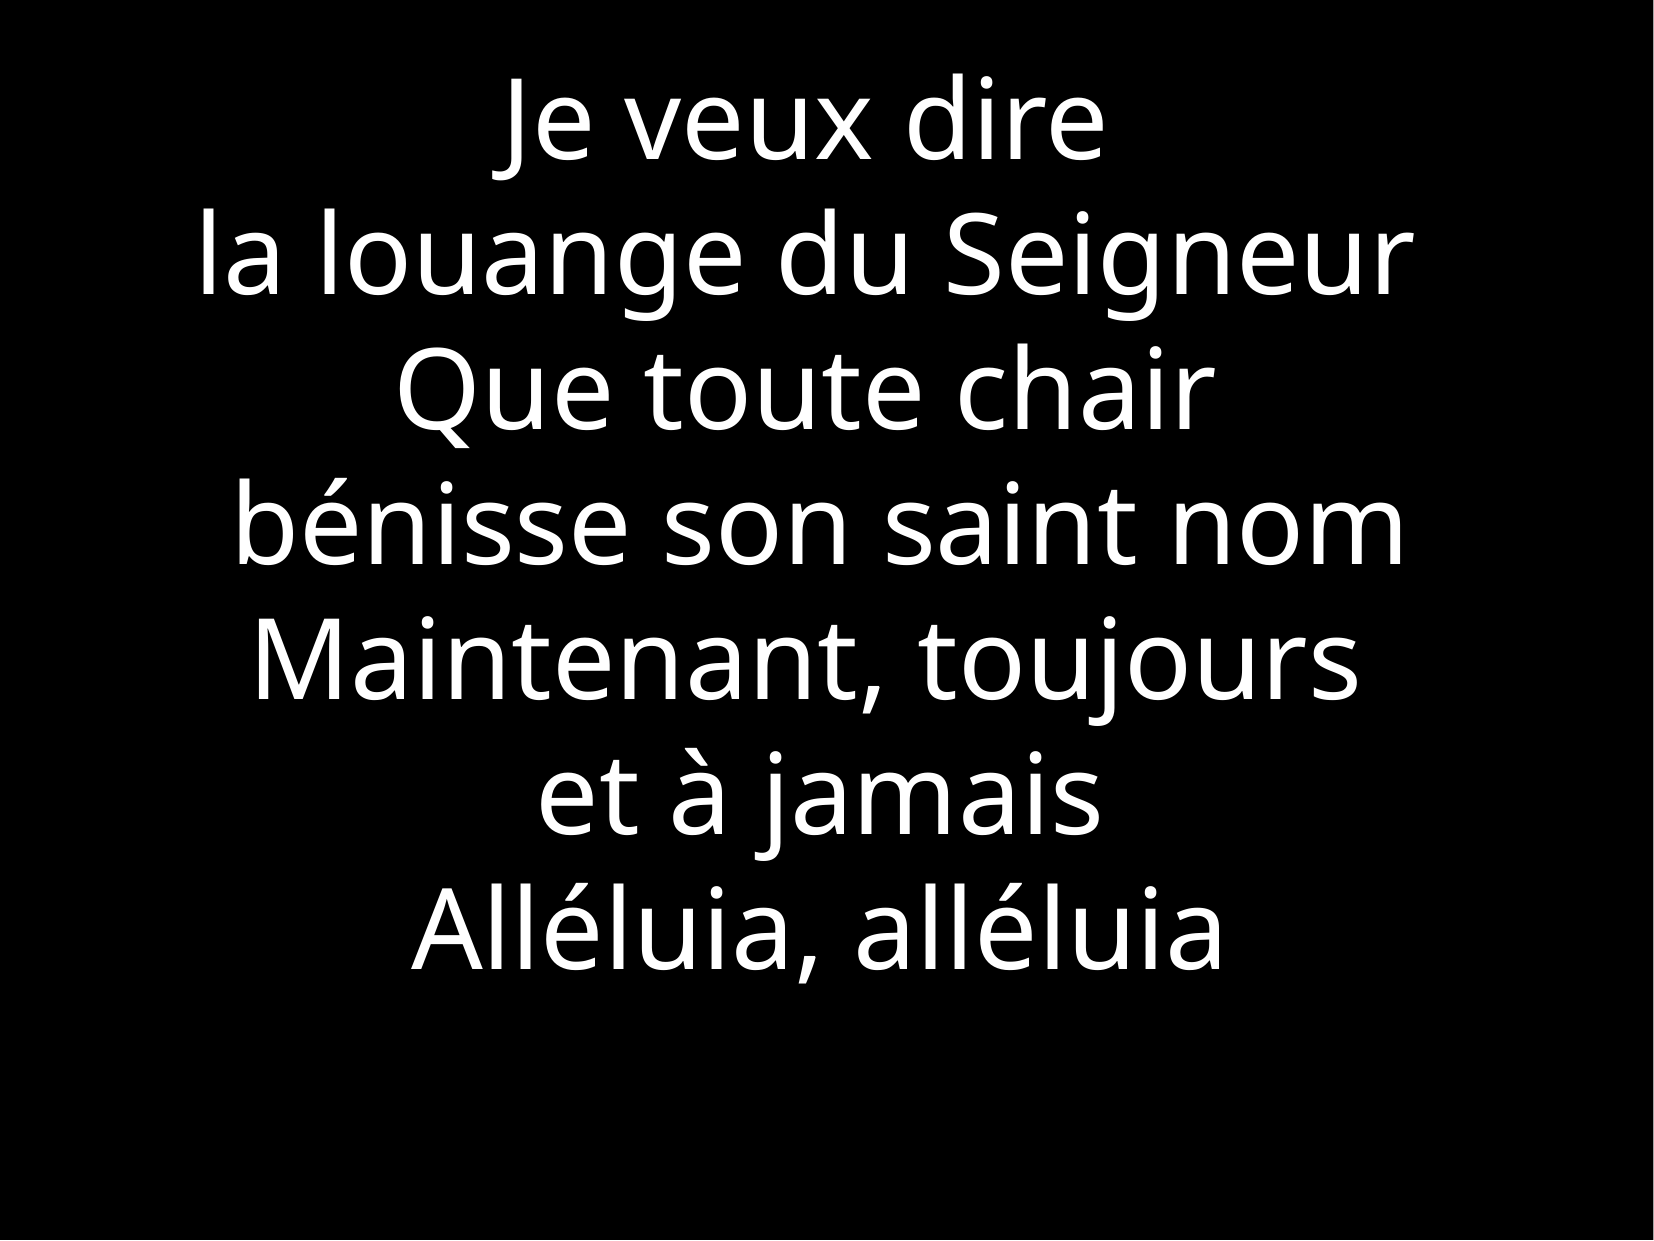

# Je veux dire la louange du Seigneur Que toute chair bénisse son saint nom Maintenant, toujours et à jamais Alléluia, alléluia